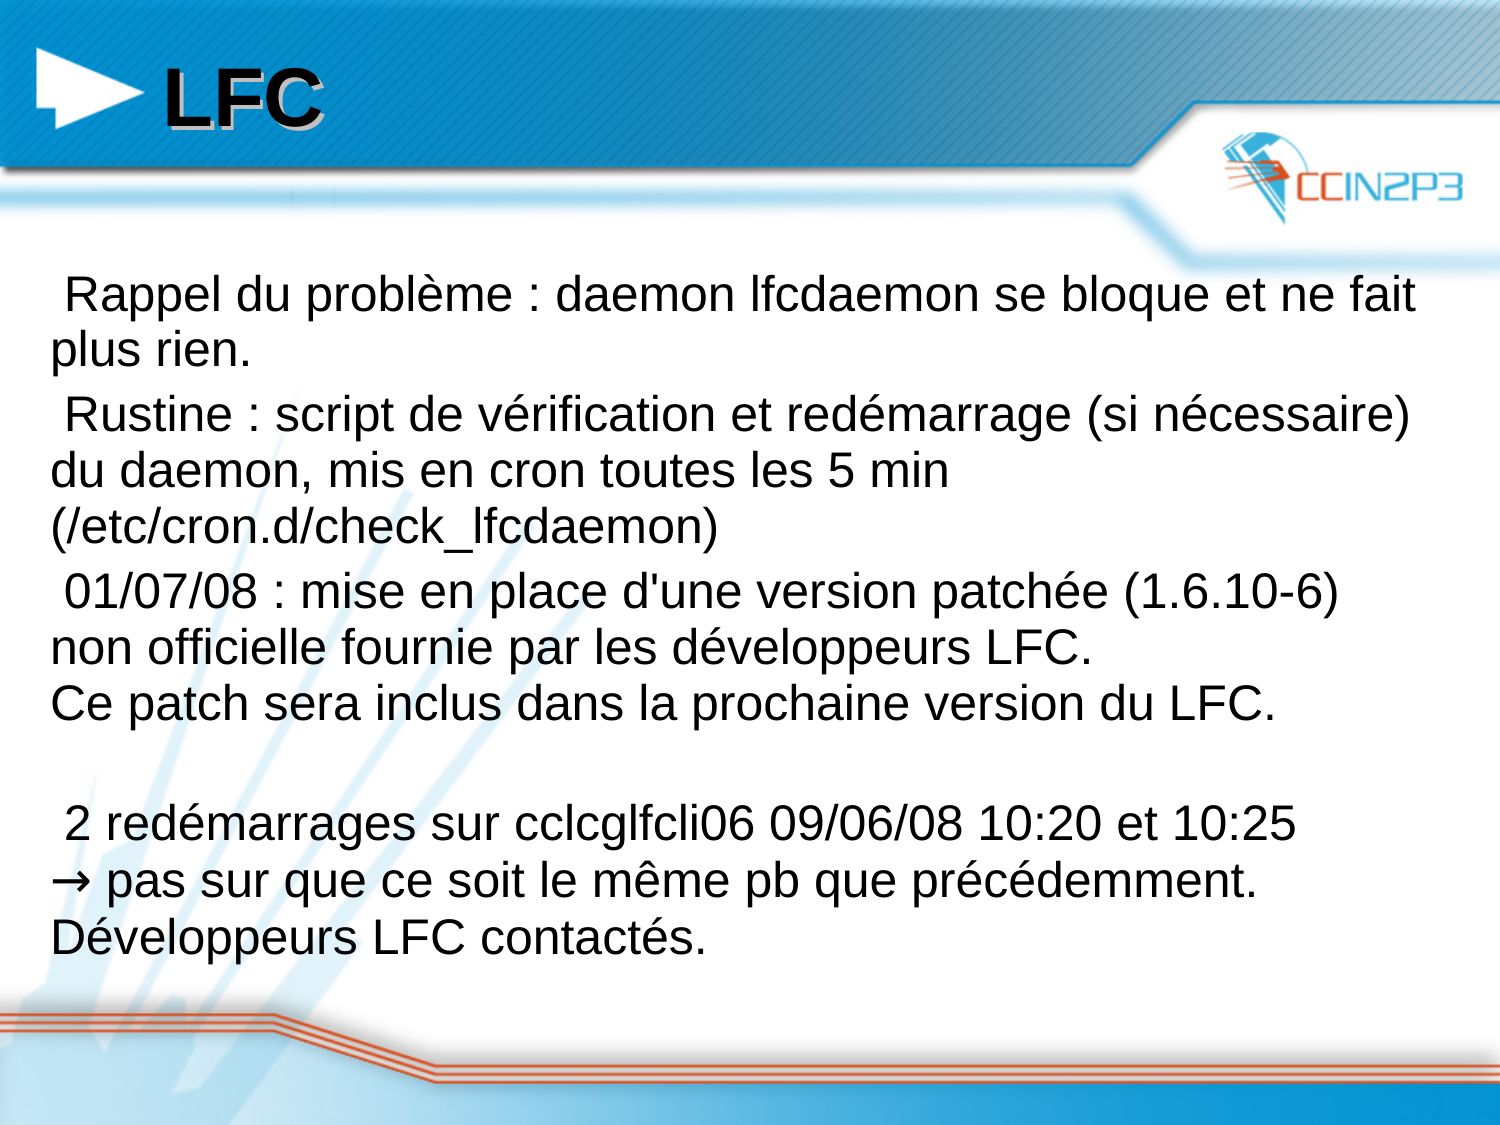

# LFC
 Rappel du problème : daemon lfcdaemon se bloque et ne fait plus rien.
 Rustine : script de vérification et redémarrage (si nécessaire) du daemon, mis en cron toutes les 5 min (/etc/cron.d/check_lfcdaemon)
 01/07/08 : mise en place d'une version patchée (1.6.10-6) non officielle fournie par les développeurs LFC.
Ce patch sera inclus dans la prochaine version du LFC.
 2 redémarrages sur cclcglfcli06 09/06/08 10:20 et 10:25
→ pas sur que ce soit le même pb que précédemment. Développeurs LFC contactés.